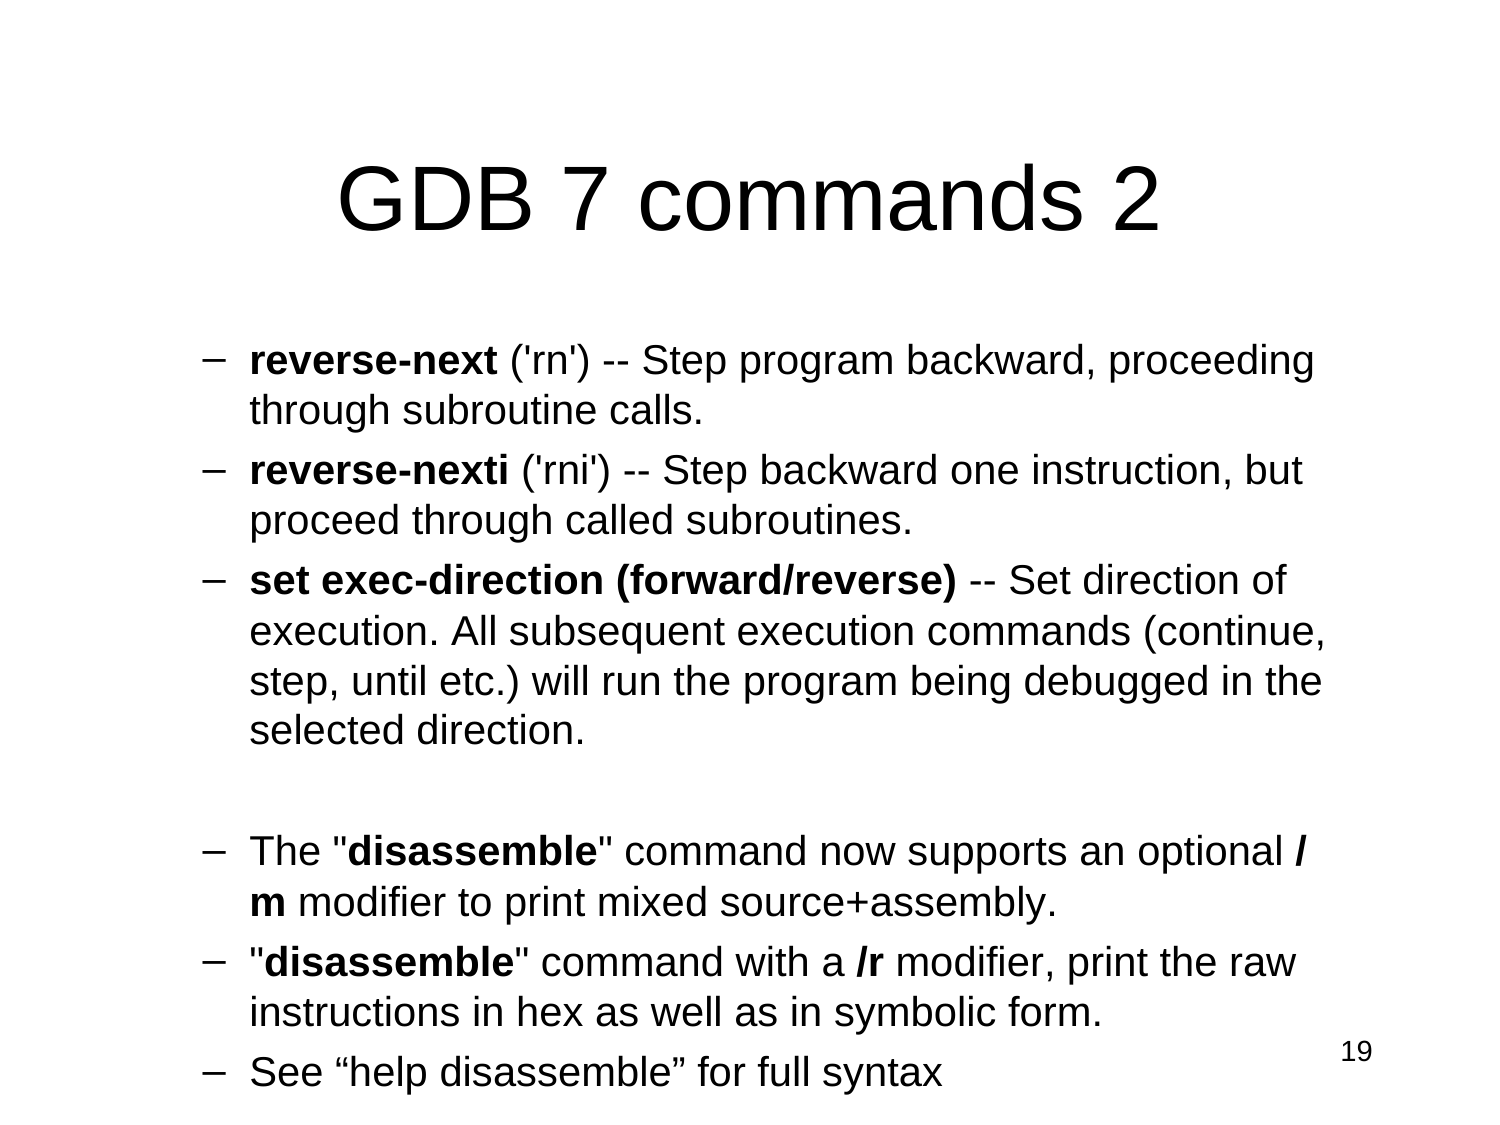

# GDB 7 commands 2
reverse-next ('rn') -- Step program backward, proceeding through subroutine calls.
reverse-nexti ('rni') -- Step backward one instruction, but proceed through called subroutines.
set exec-direction (forward/reverse) -- Set direction of execution. All subsequent execution commands (continue, step, until etc.) will run the program being debugged in the selected direction.
The "disassemble" command now supports an optional /m modifier to print mixed source+assembly.
"disassemble" command with a /r modifier, print the raw instructions in hex as well as in symbolic form.
See “help disassemble” for full syntax